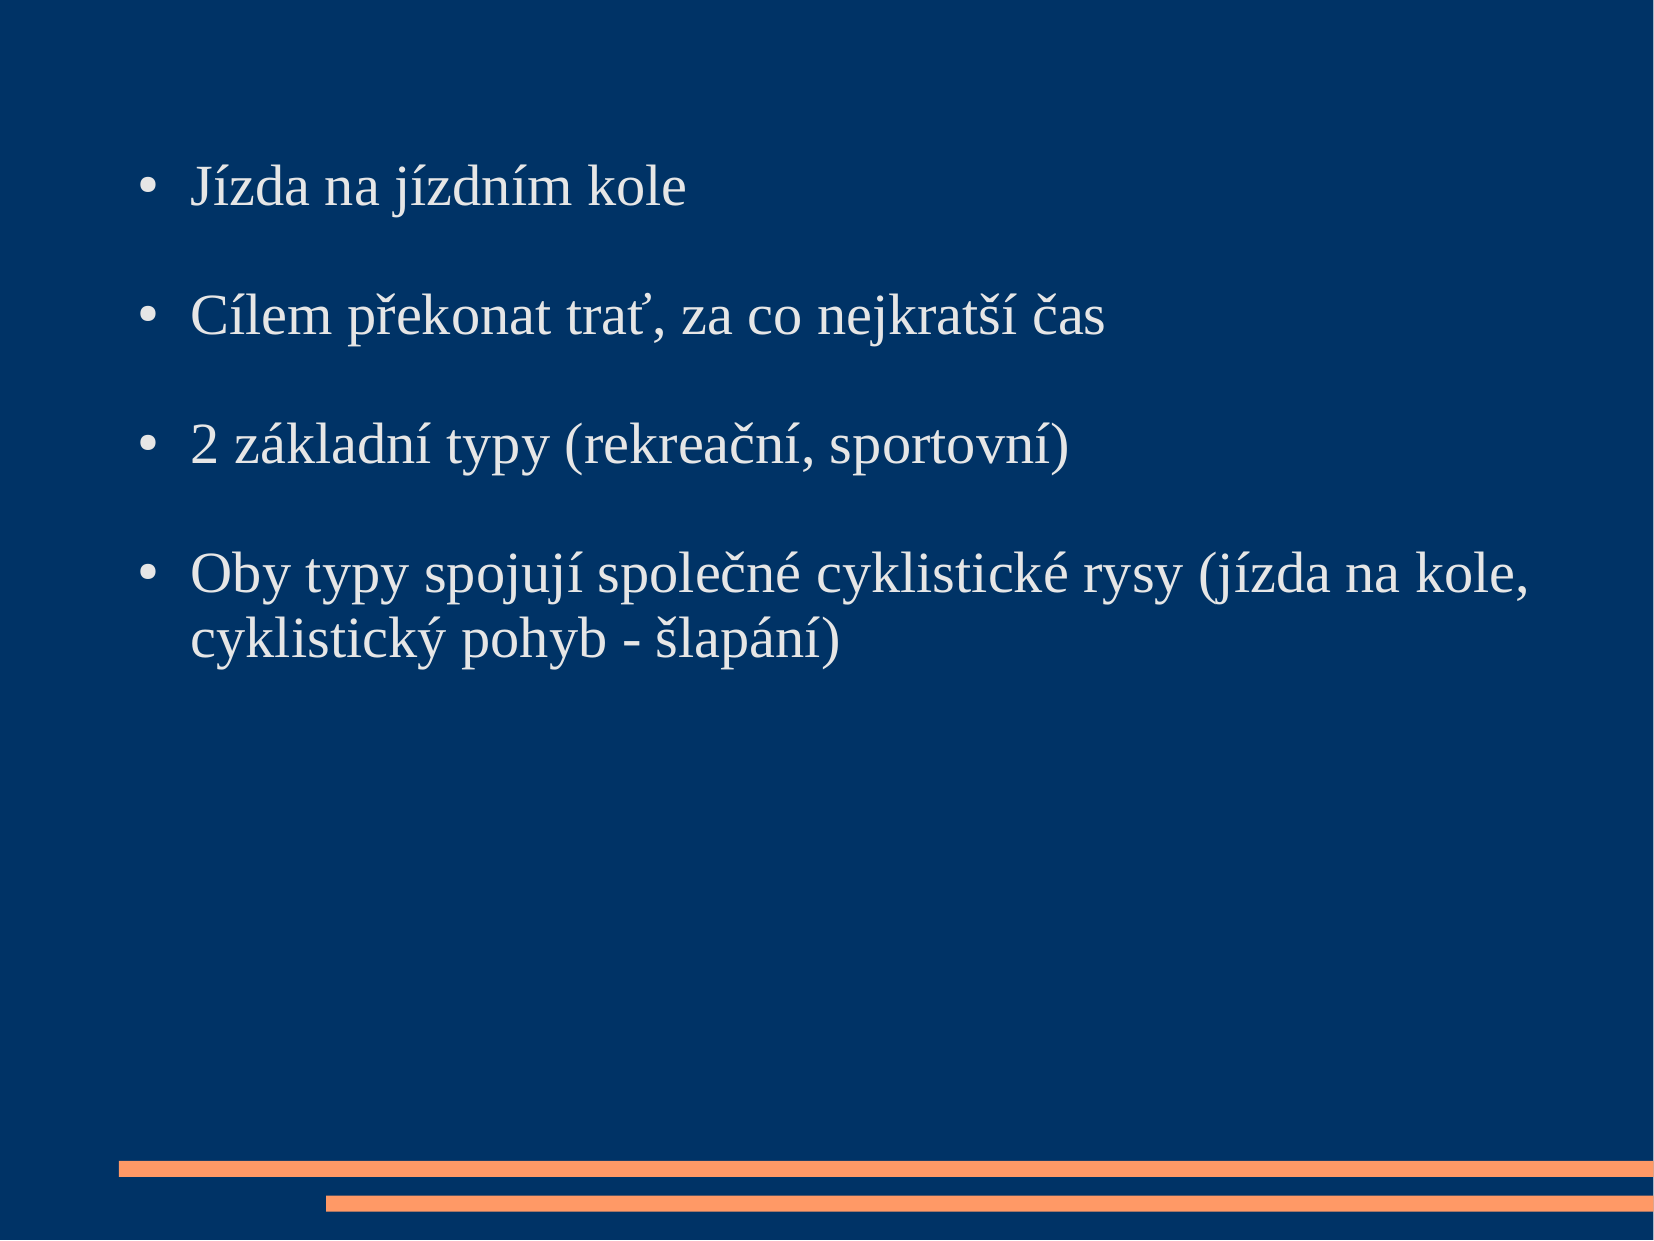

#
Jízda na jízdním kole
Cílem překonat trať, za co nejkratší čas
2 základní typy (rekreační, sportovní)
Oby typy spojují společné cyklistické rysy (jízda na kole, cyklistický pohyb - šlapání)